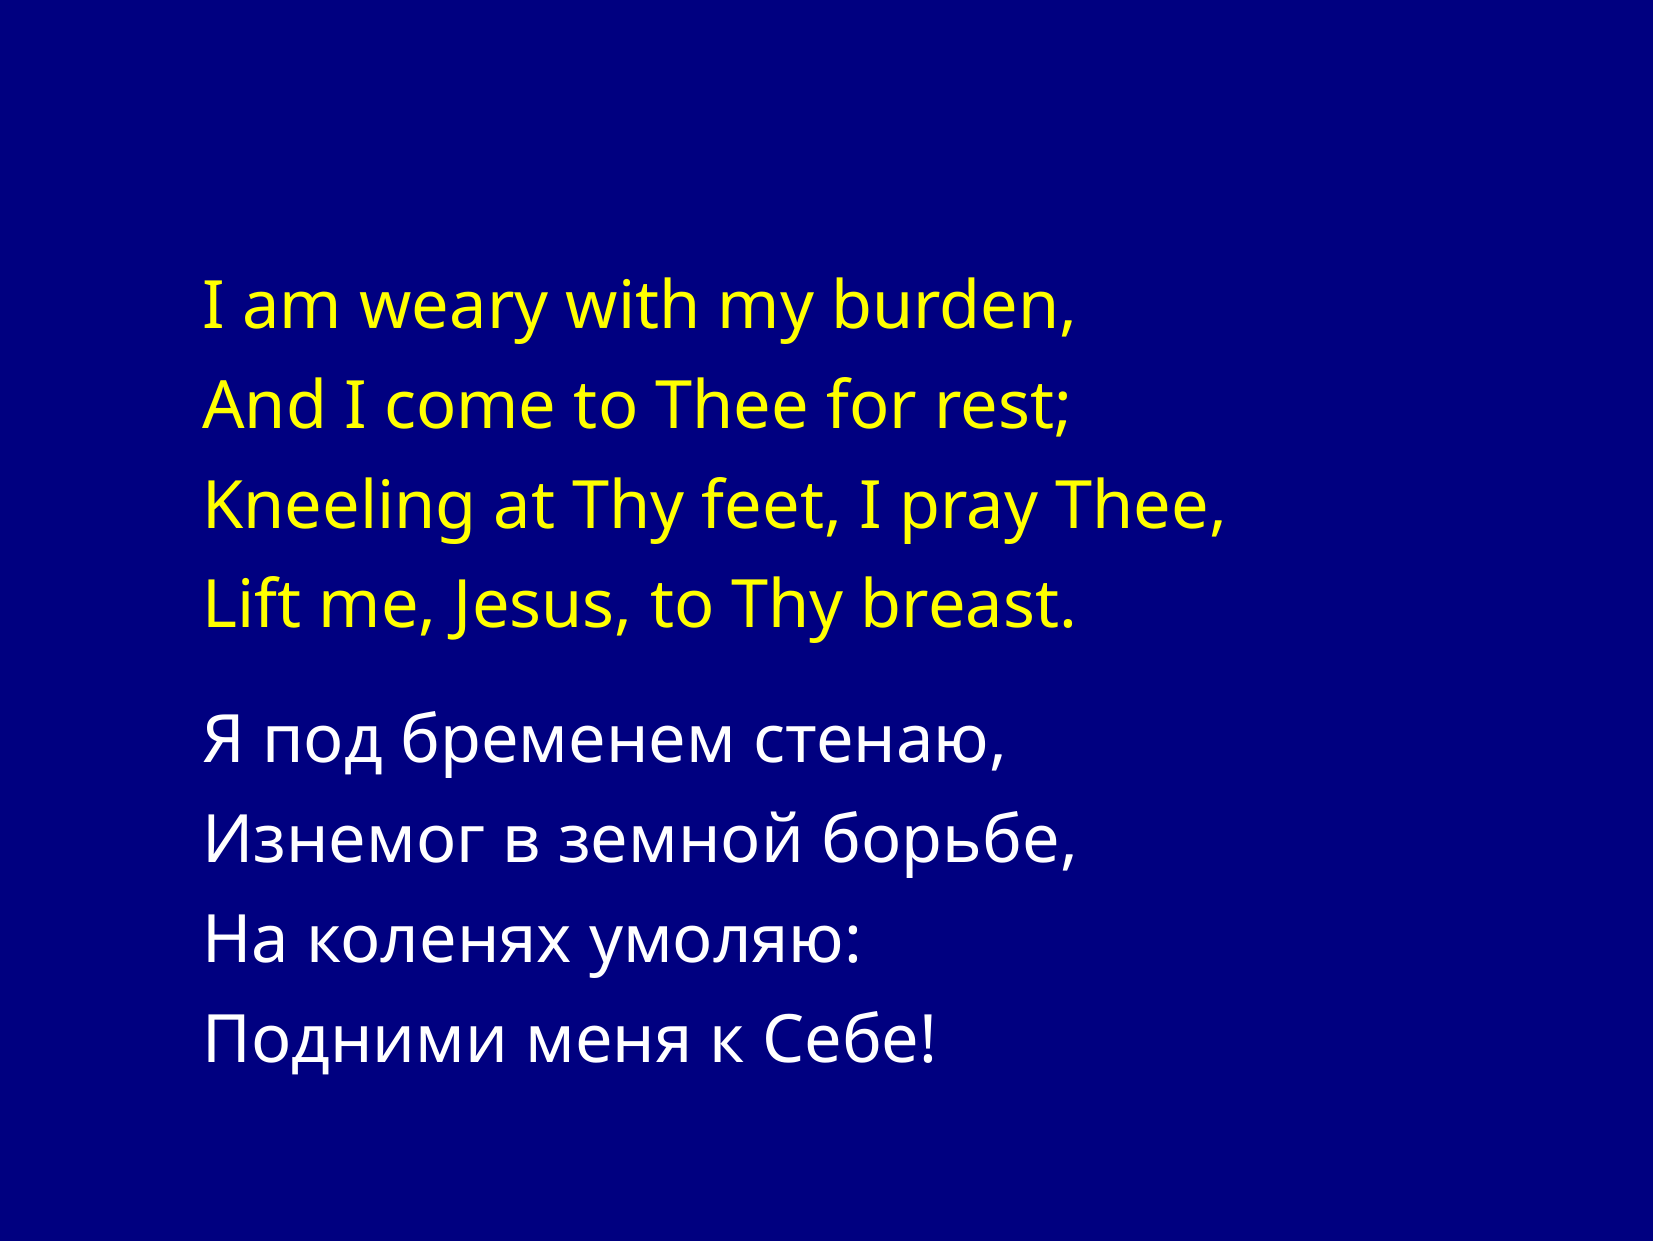

I am weary with my burden,
	And I come to Thee for rest;
	Kneeling at Thy feet, I pray Thee,
	Lift me, Jesus, to Thy breast.
	Я под бременем стенаю,
	Изнемог в земной борьбе,
	На коленях умоляю:
	Подними меня к Себе!